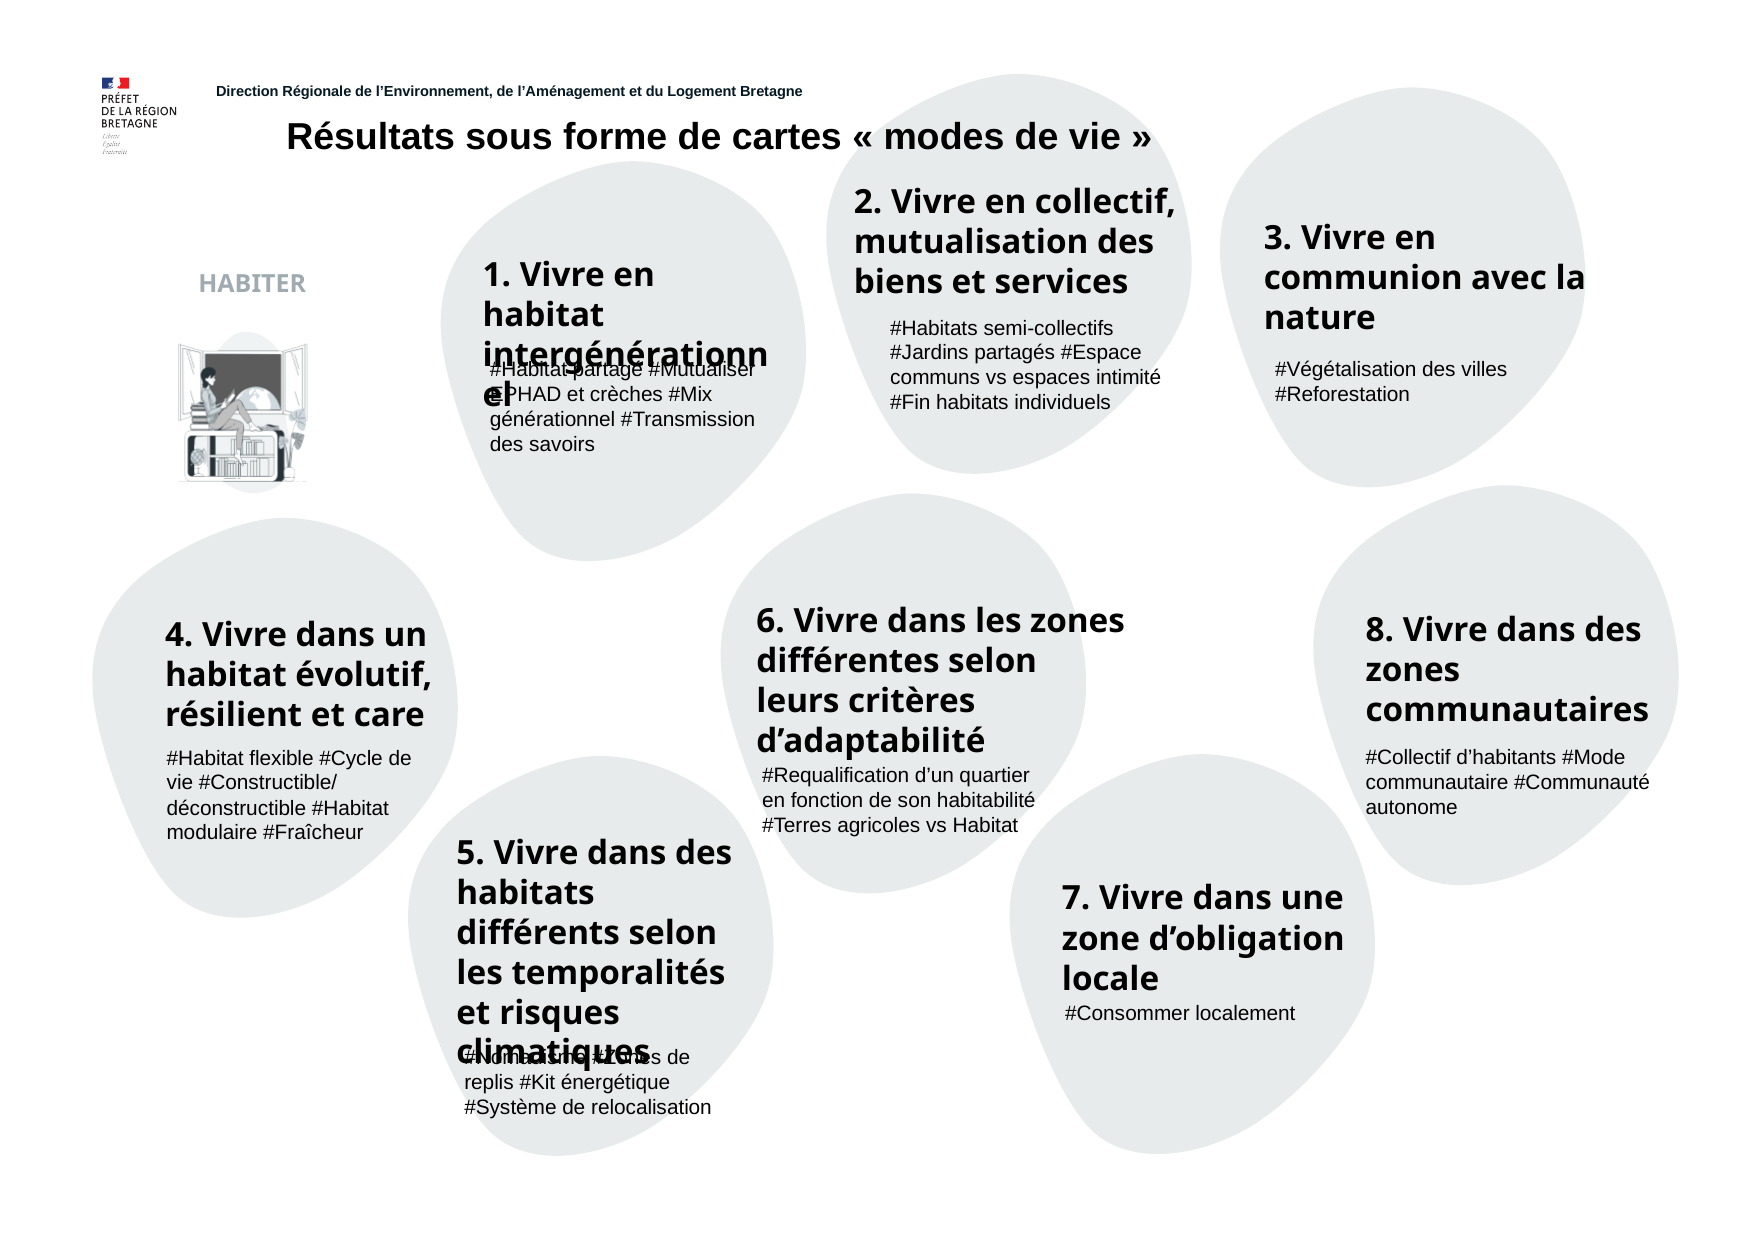

Direction Régionale de l’Environnement, de l’Aménagement et du Logement Bretagne
Résultats sous forme de cartes « modes de vie »
2. Vivre en collectif, mutualisation des biens et services
3. Vivre en communion avec la nature
1. Vivre en habitat intergénérationnel
HABITER
#Habitats semi-collectifs #Jardins partagés #Espace communs vs espaces intimité #Fin habitats individuels
#Végétalisation des villes #Reforestation
#Habitat partagé #Mutualiser EPHAD et crèches #Mix générationnel #Transmission des savoirs
6. Vivre dans les zones différentes selon leurs critères d’adaptabilité
8. Vivre dans des zones communautaires
4. Vivre dans un habitat évolutif, résilient et care
#Collectif d’habitants #Mode communautaire #Communauté autonome
#Habitat flexible #Cycle de vie #Constructible/ déconstructible #Habitat modulaire #Fraîcheur
#Requalification d’un quartier en fonction de son habitabilité #Terres agricoles vs Habitat
5. Vivre dans des habitats différents selon les temporalités et risques climatiques
7. Vivre dans une zone d’obligation locale
#Consommer localement
#Nomadisme #Zones de replis #Kit énergétique #Système de relocalisation